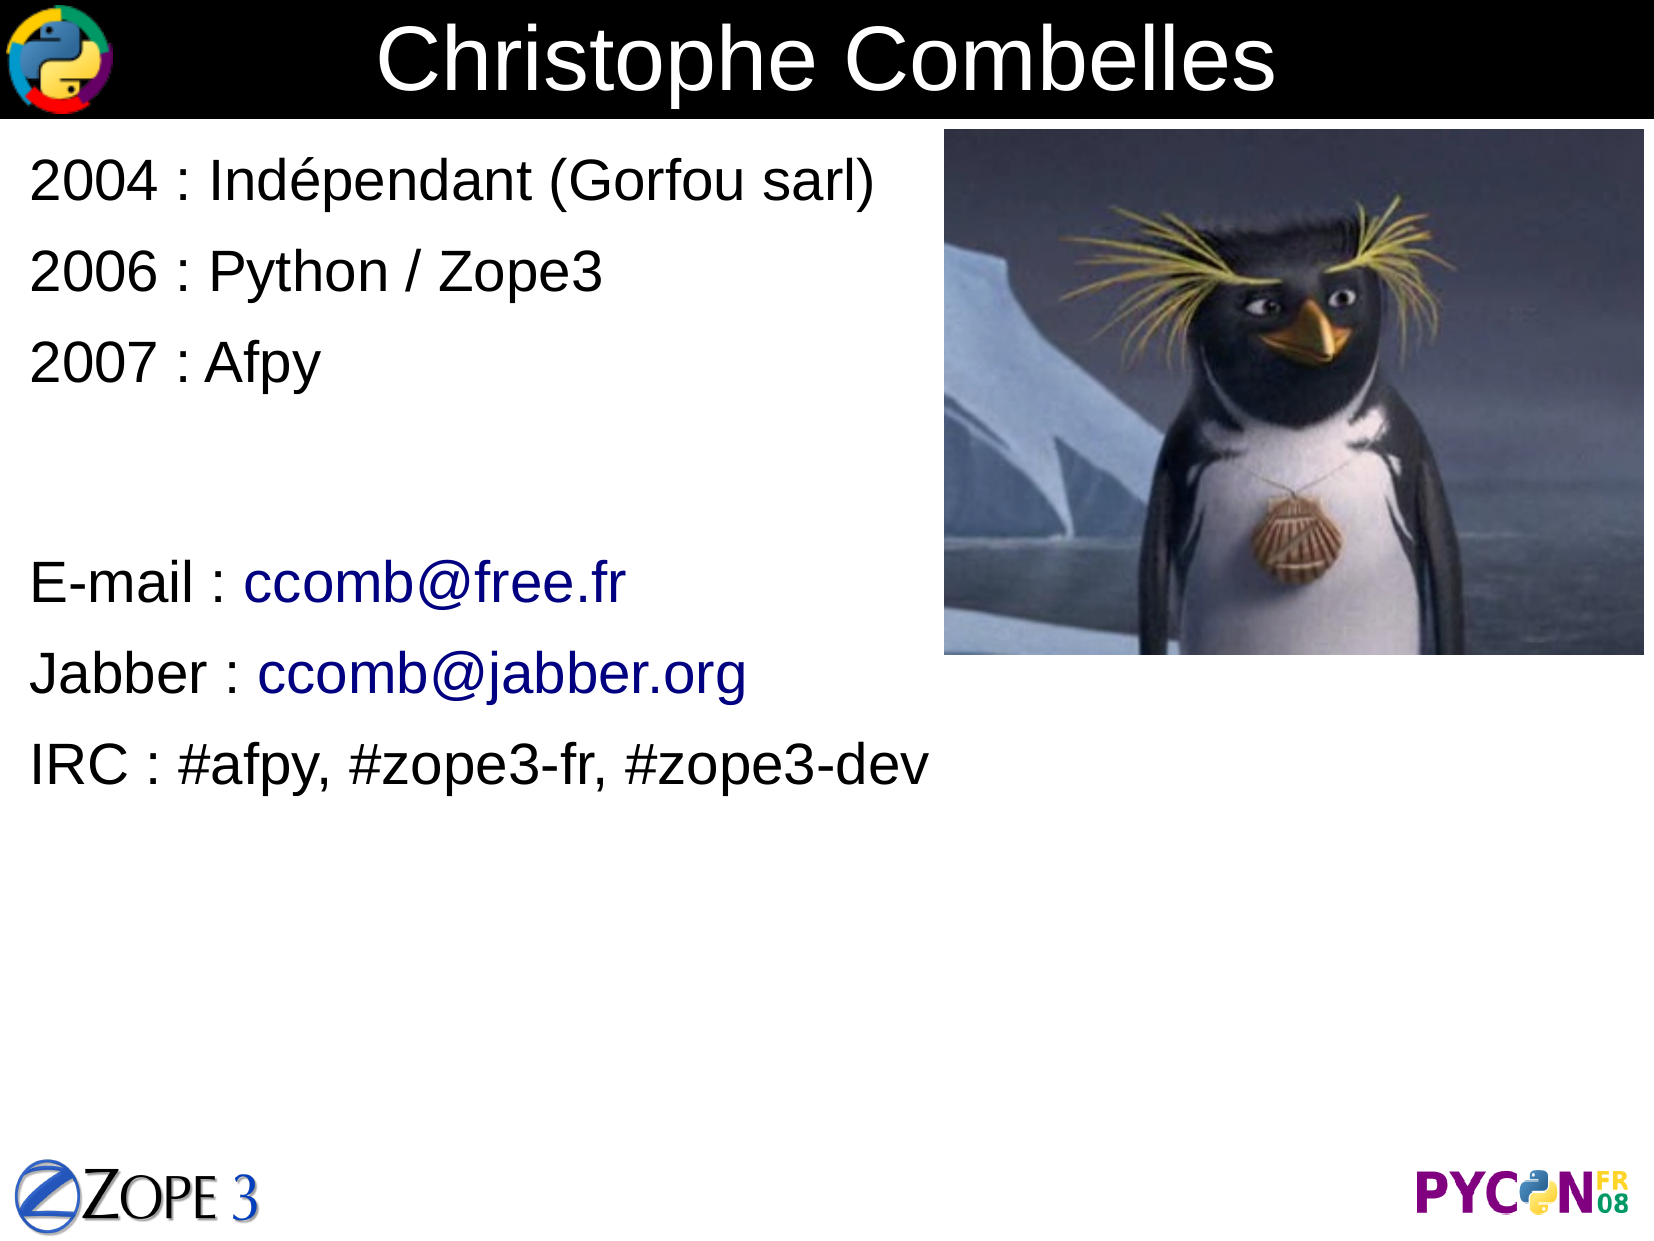

# Christophe Combelles
2004 : Indépendant (Gorfou sarl)
2006 : Python / Zope3
2007 : Afpy
E-mail : ccomb@free.fr
Jabber : ccomb@jabber.org
IRC : #afpy, #zope3-fr, #zope3-dev